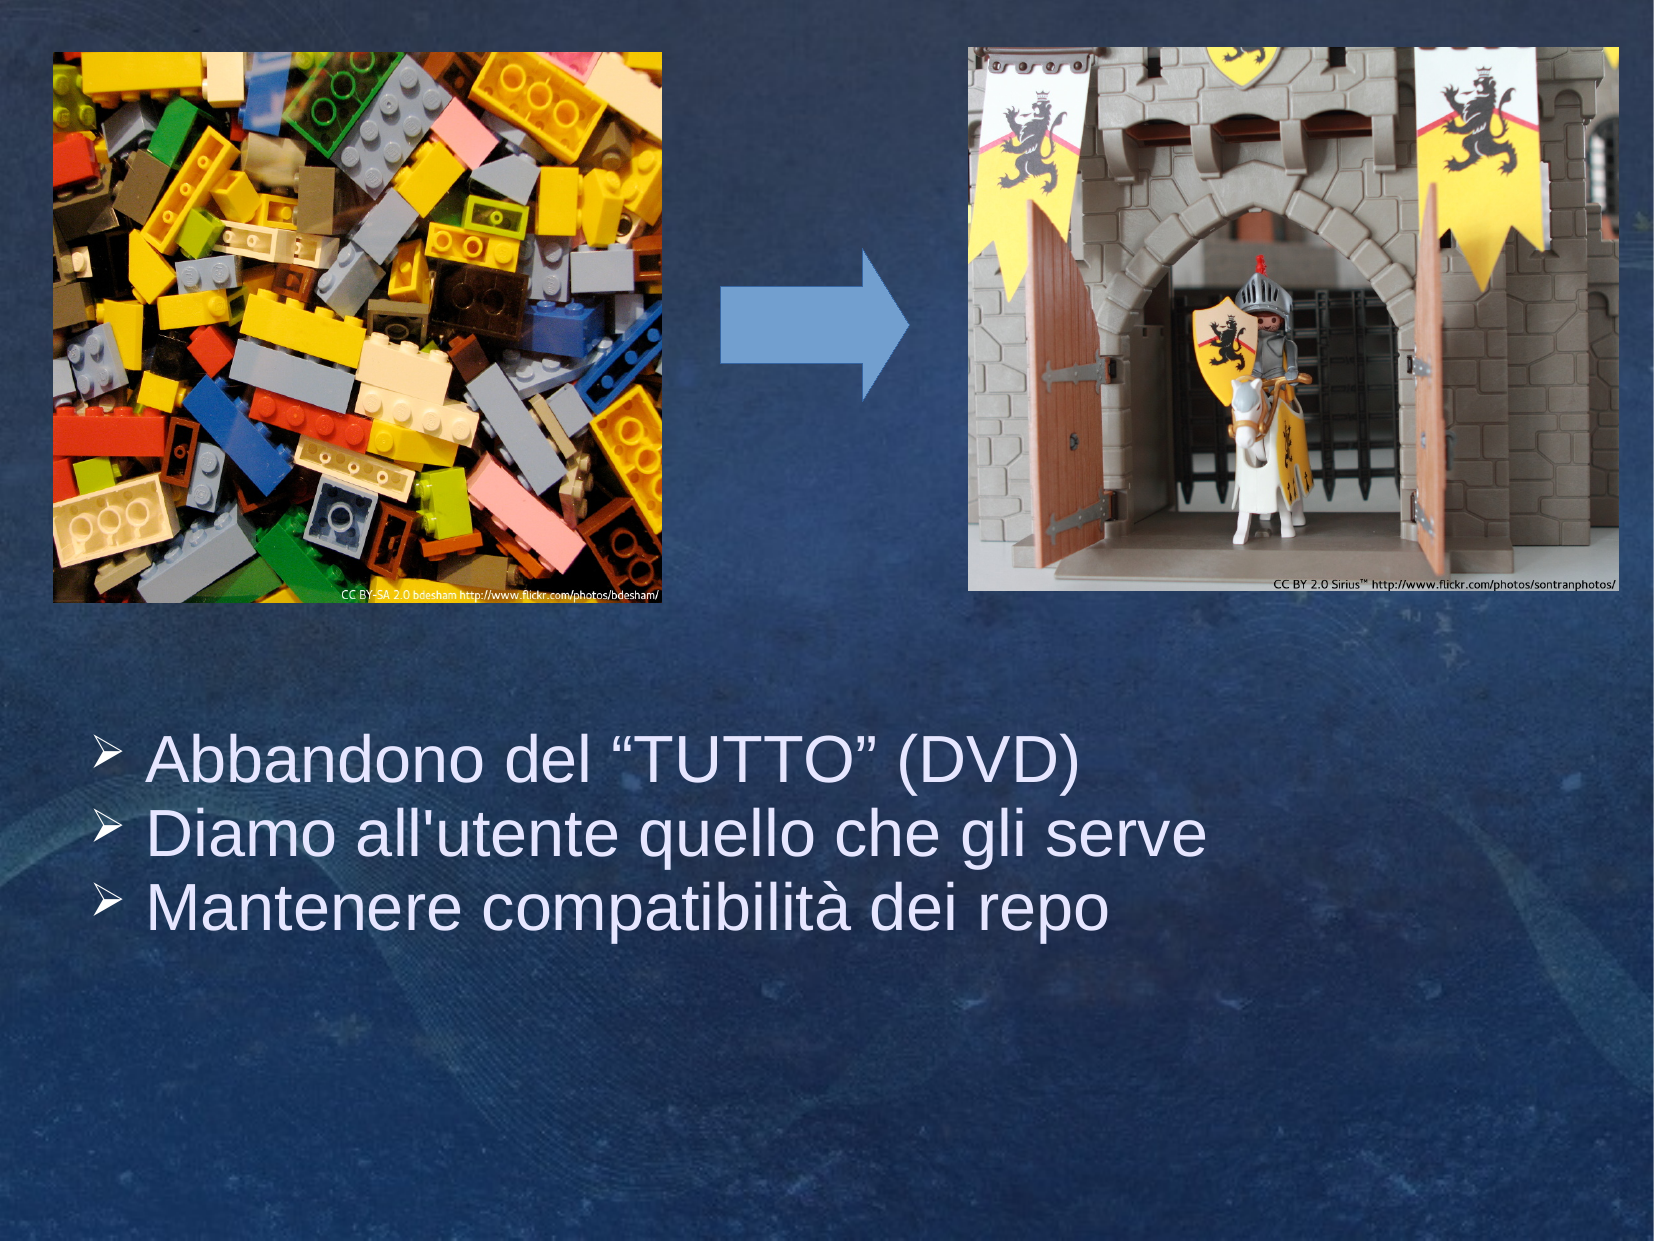

Abbandono del “TUTTO” (DVD)
 Diamo all'utente quello che gli serve
 Mantenere compatibilità dei repo
# Translation
 Artwork
 Documentation
 Ambassadors
 Infrastructure
 website
 Bug triage
 Marketing